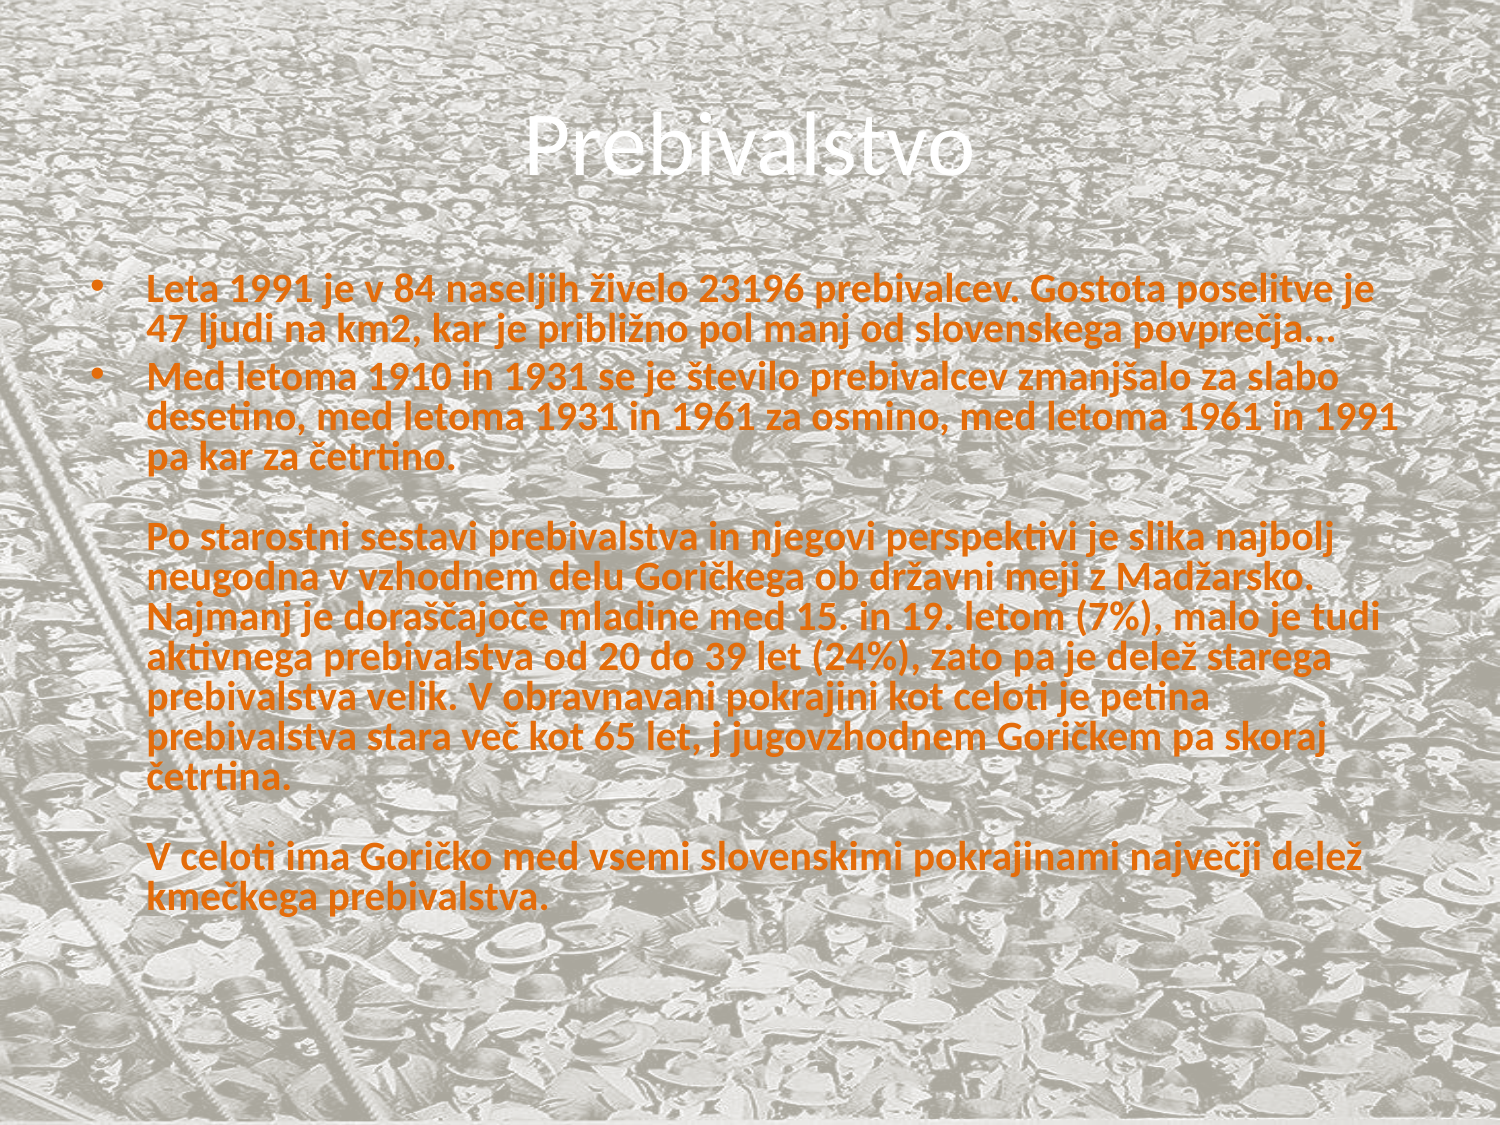

Prebivalstvo
# Leta 1991 je v 84 naseljih živelo 23196 prebivalcev. Gostota poselitve je 47 ljudi na km2, kar je približno pol manj od slovenskega povprečja...
Med letoma 1910 in 1931 se je število prebivalcev zmanjšalo za slabo desetino, med letoma 1931 in 1961 za osmino, med letoma 1961 in 1991 pa kar za četrtino.
Po starostni sestavi prebivalstva in njegovi perspektivi je slika najbolj neugodna v vzhodnem delu Goričkega ob državni meji z Madžarsko. Najmanj je doraščajoče mladine med 15. in 19. letom (7%), malo je tudi aktivnega prebivalstva od 20 do 39 let (24%), zato pa je delež starega prebivalstva velik. V obravnavani pokrajini kot celoti je petina prebivalstva stara več kot 65 let, j jugovzhodnem Goričkem pa skoraj četrtina.
V celoti ima Goričko med vsemi slovenskimi pokrajinami največji delež kmečkega prebivalstva.